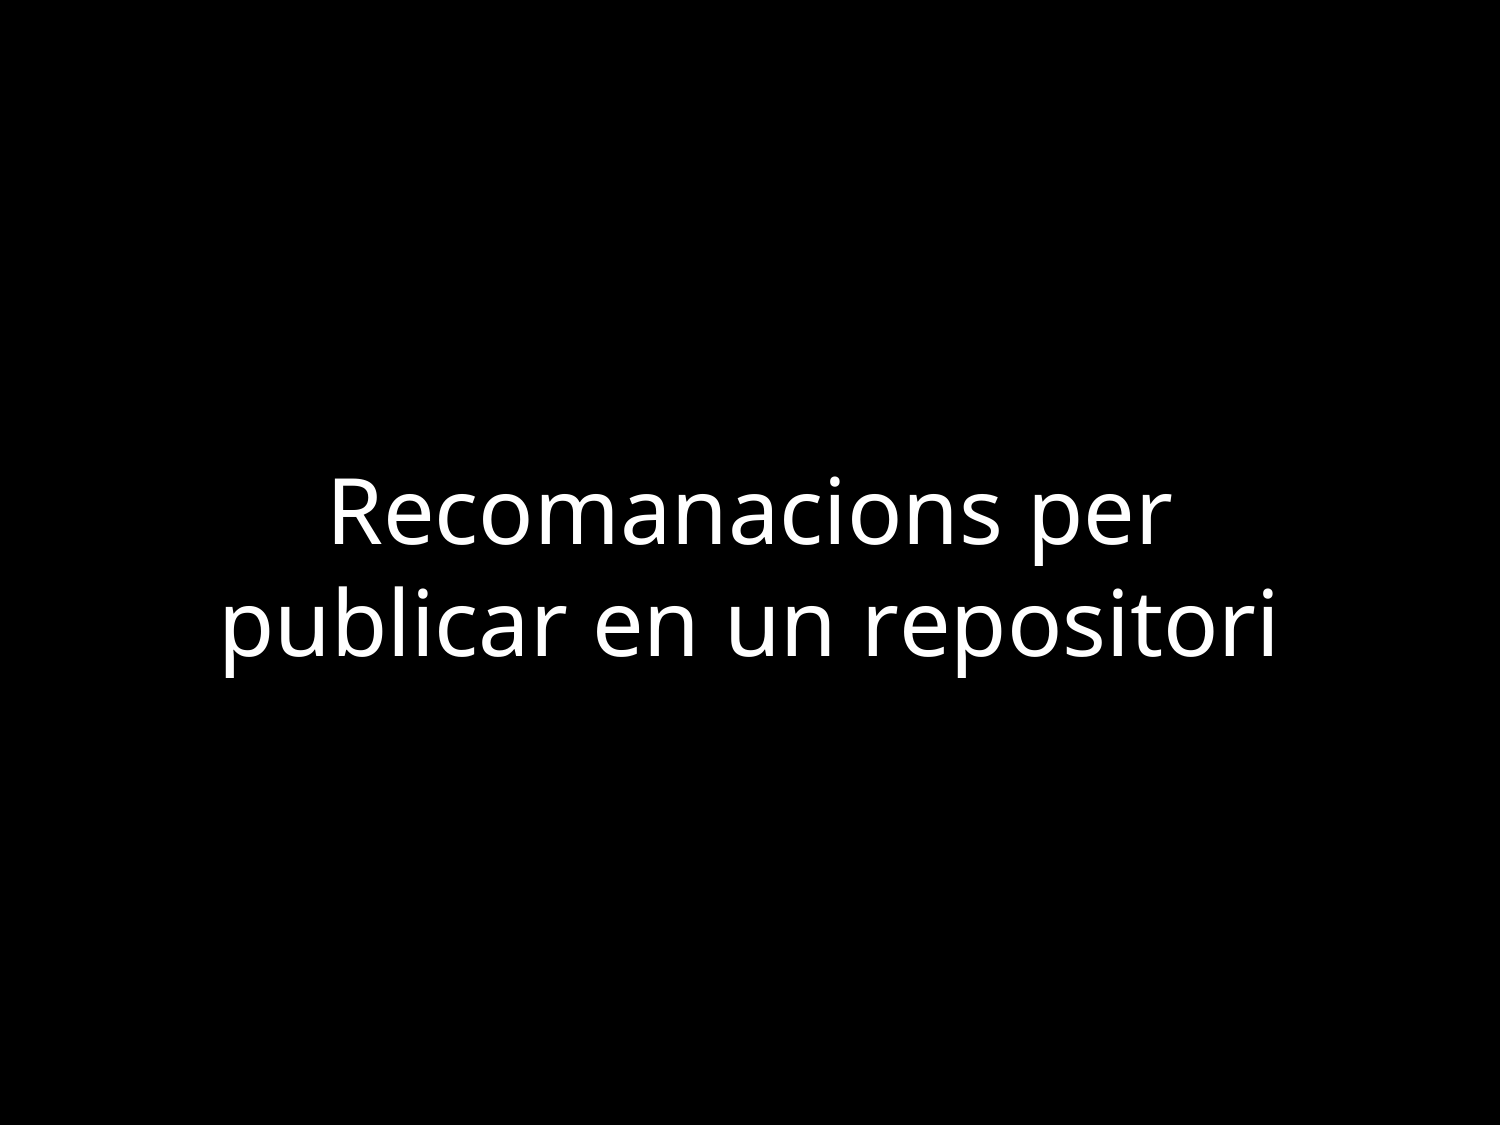

# Recomanacions per
publicar en un repositori